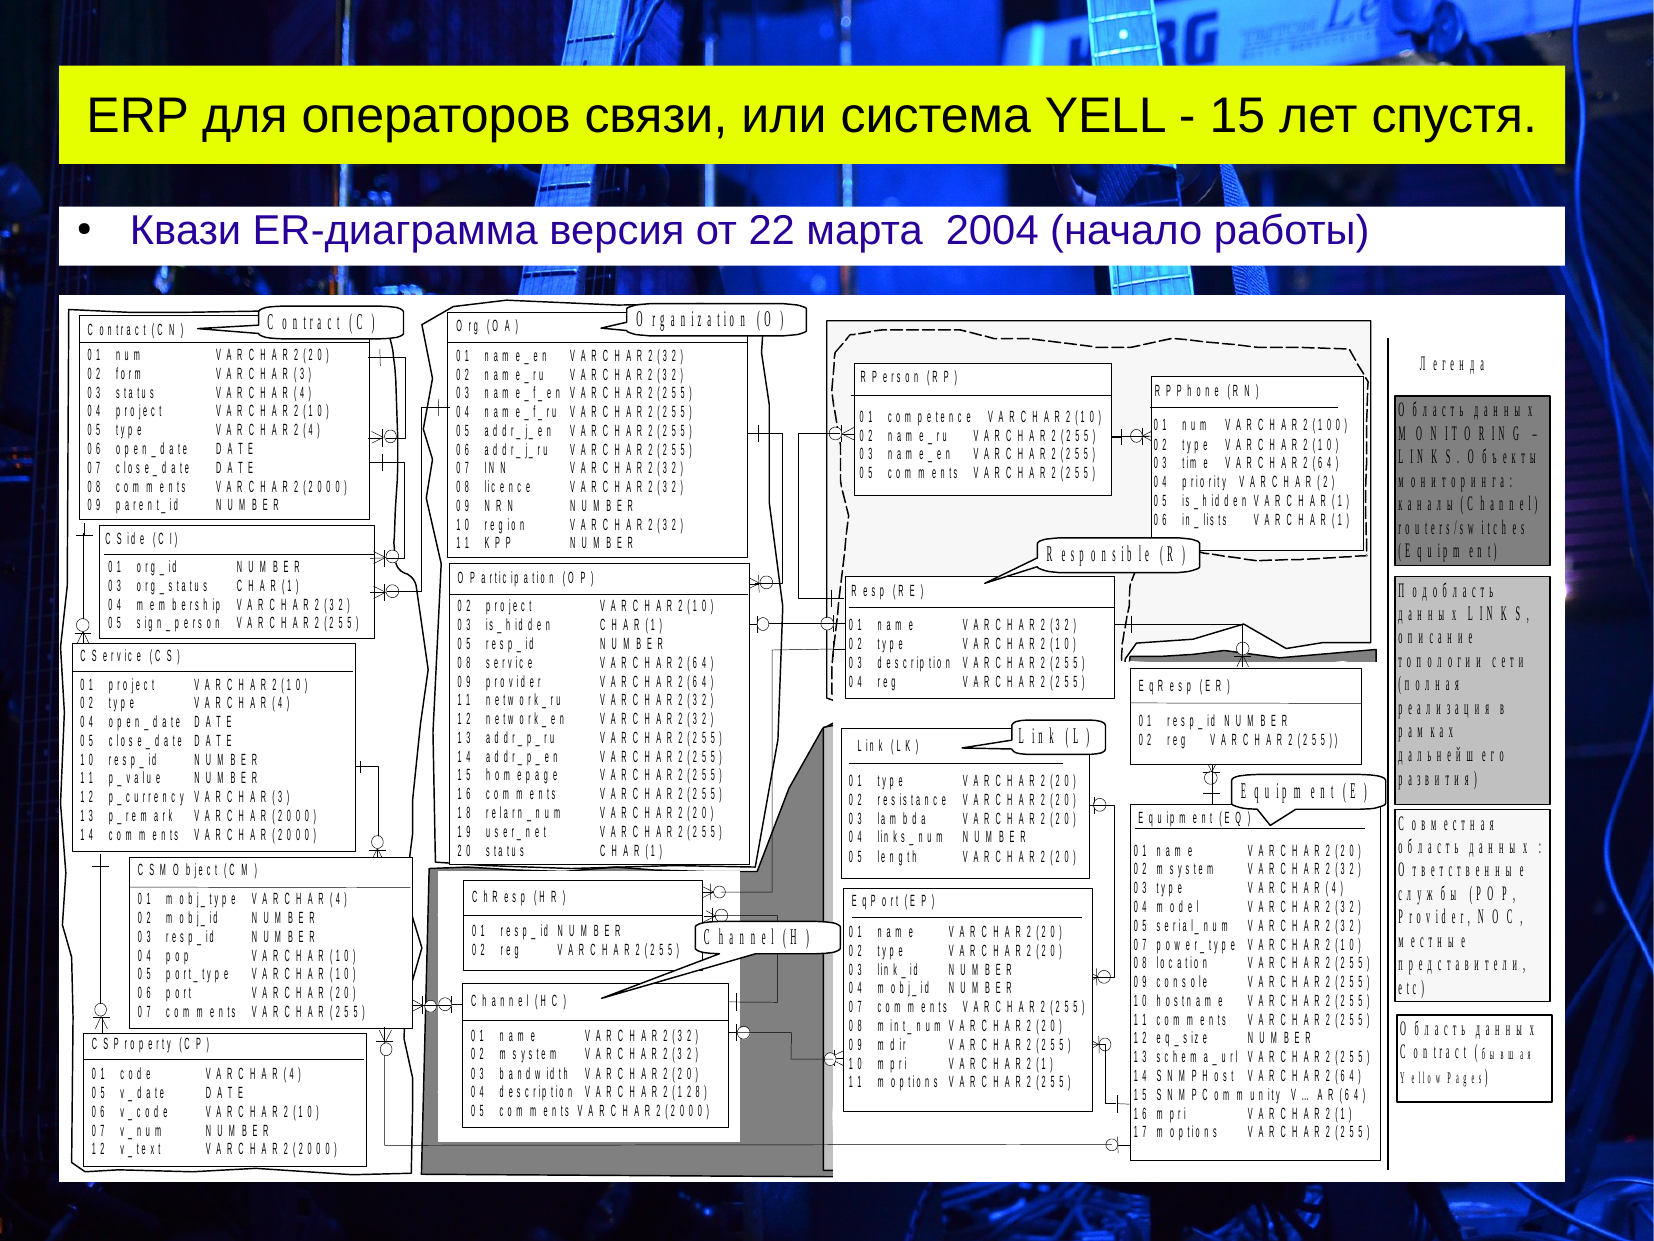

# ERP для операторов связи, или система YELL - 15 лет спустя.
Квази ER-диаграмма версия от 22 марта 2004 (начало работы)